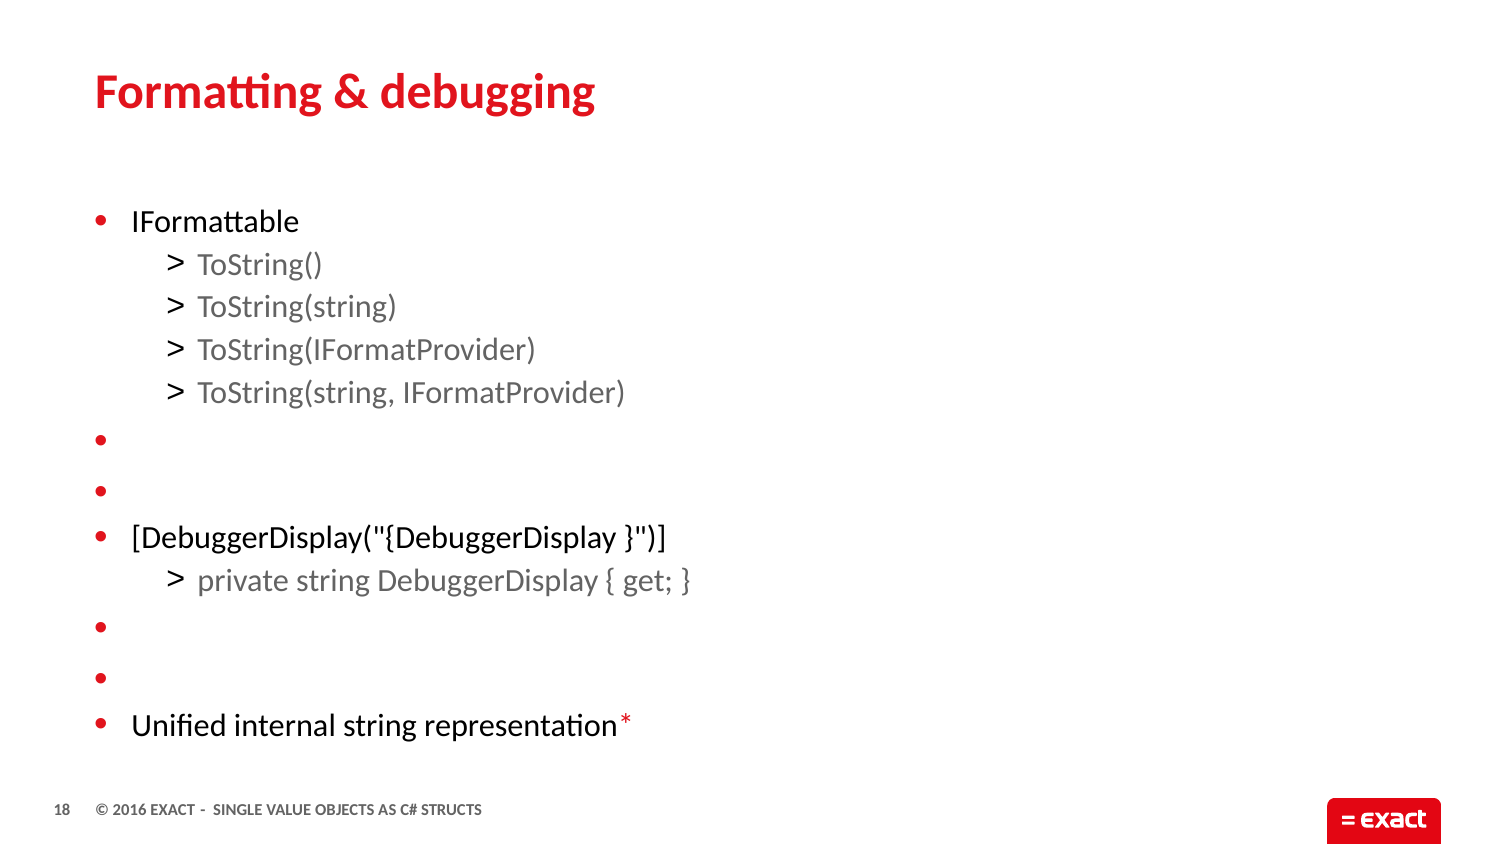

# Formatting & debugging
IFormattable
ToString()
ToString(string)
ToString(IFormatProvider)
ToString(string, IFormatProvider)
[DebuggerDisplay("{DebuggerDisplay }")]
private string DebuggerDisplay { get; }
Unified internal string representation*
- Single Value Objects as C# structs